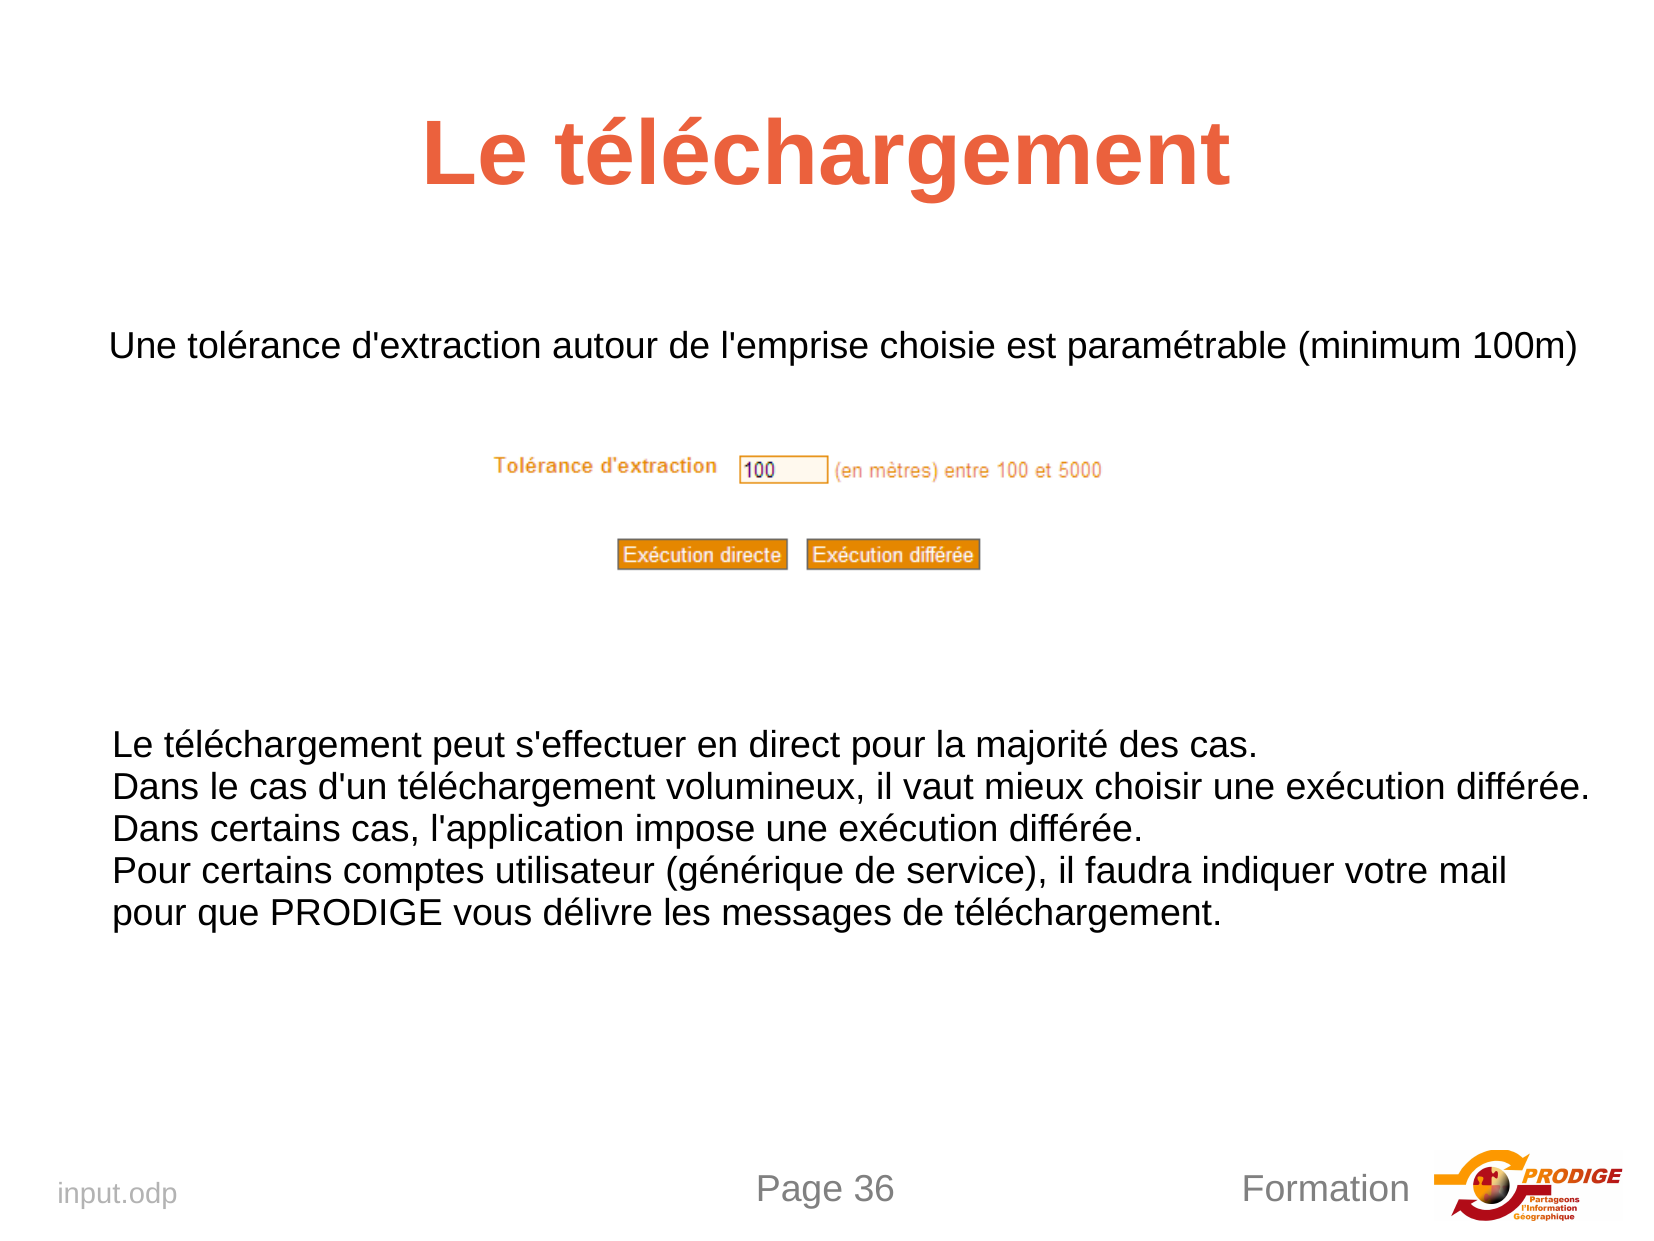

# Le téléchargement
Une tolérance d'extraction autour de l'emprise choisie est paramétrable (minimum 100m)
Le téléchargement peut s'effectuer en direct pour la majorité des cas.
Dans le cas d'un téléchargement volumineux, il vaut mieux choisir une exécution différée.
Dans certains cas, l'application impose une exécution différée.
Pour certains comptes utilisateur (générique de service), il faudra indiquer votre mail
pour que PRODIGE vous délivre les messages de téléchargement.